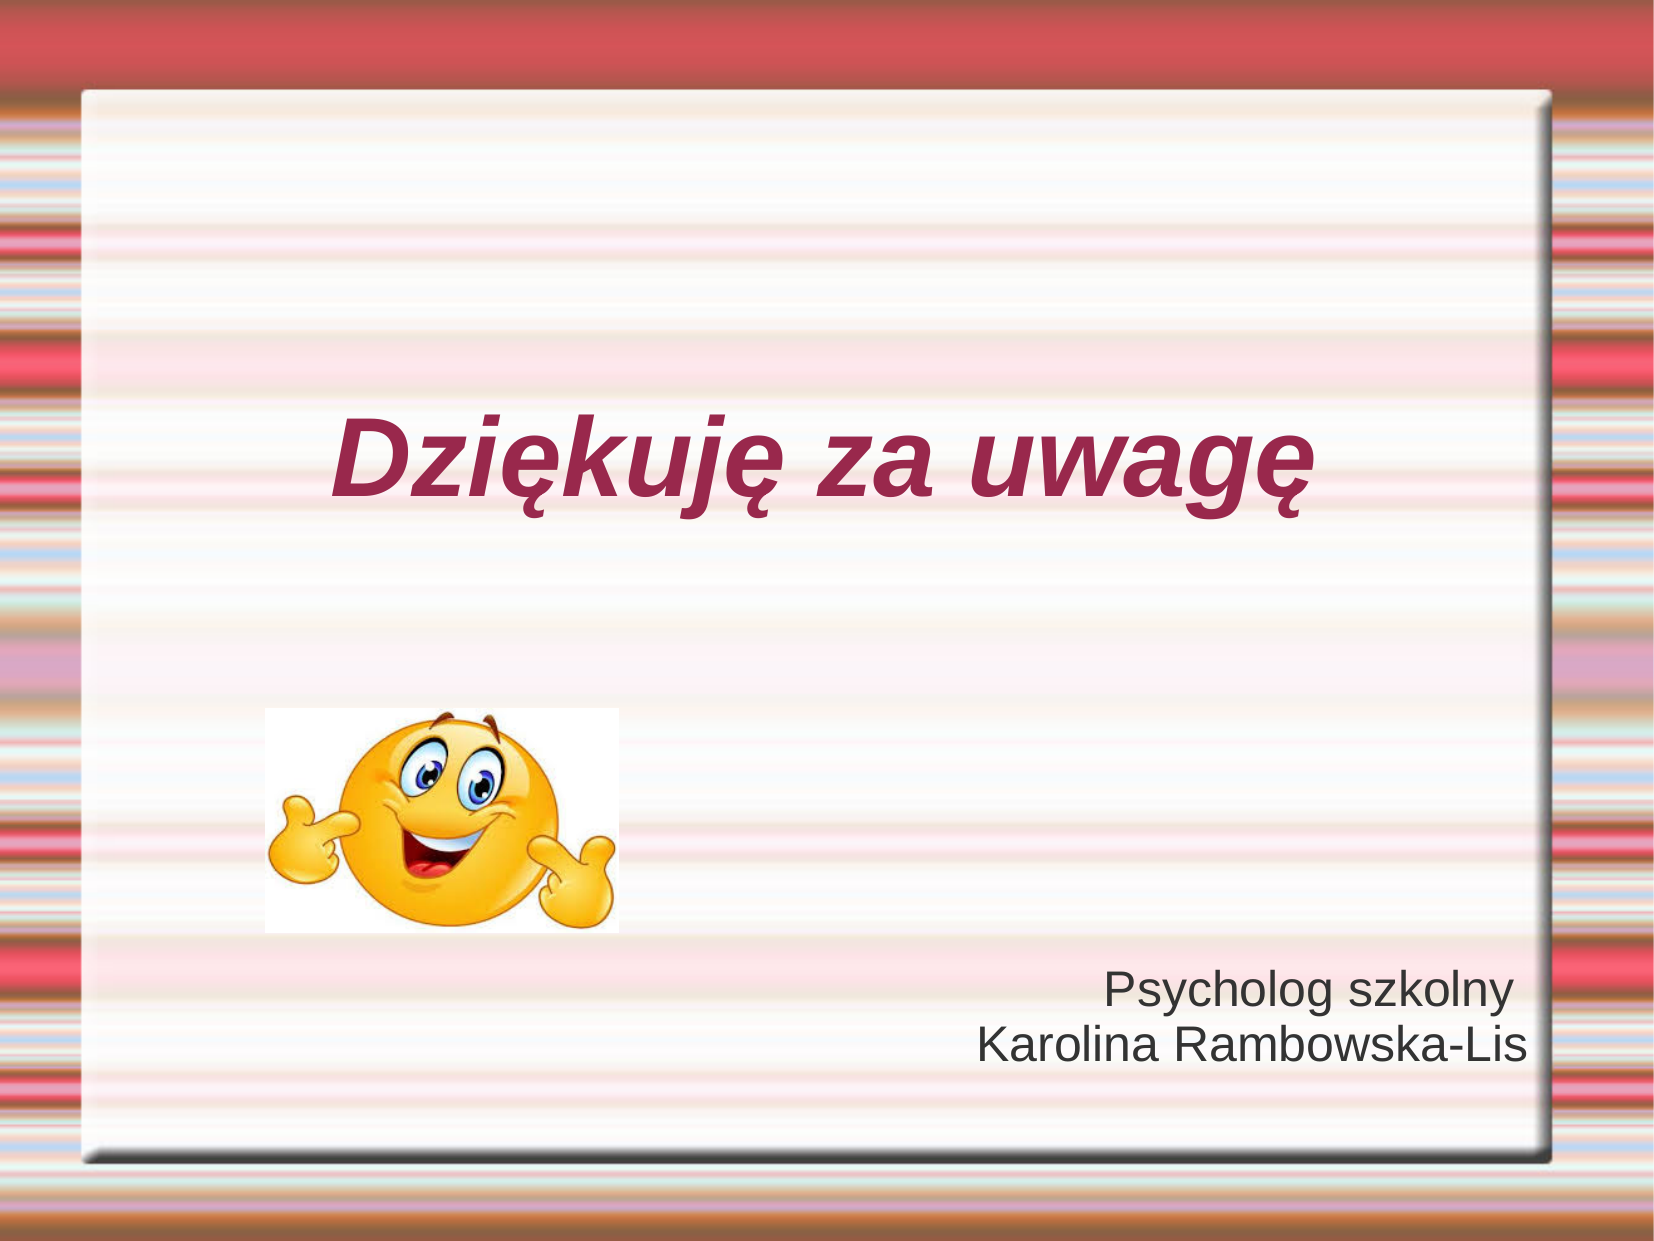

# Dziękuję za uwagę
Psycholog szkolny
Karolina Rambowska-Lis